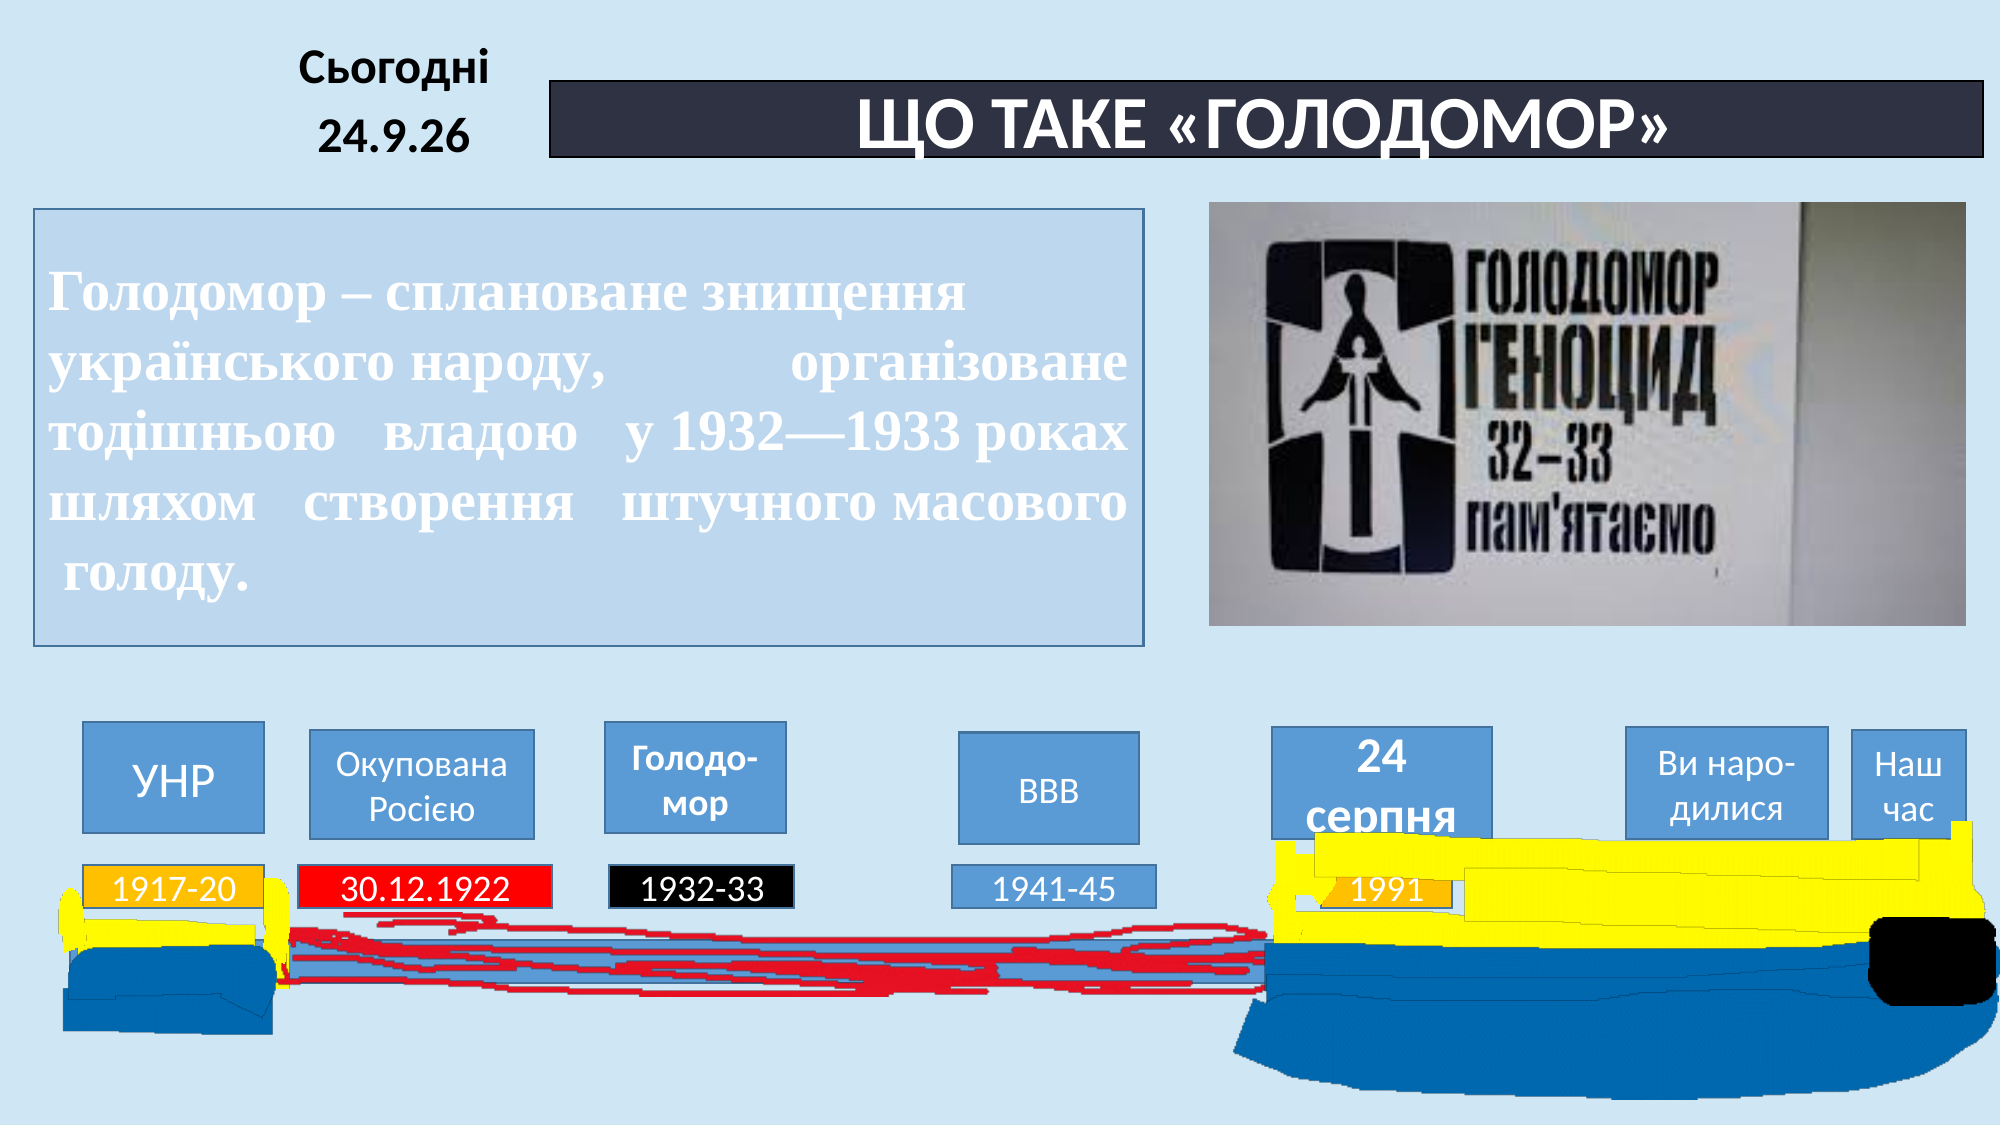

Сьогодні
ЩО ТАКЕ «ГОЛОДОМОР»
Голодомор – сплановане знищення
українського народу, організоване тодішньою владою у 1932—1933 роках шляхом створення штучного масового голоду.
УНР
Голодо-
мор
24
серпня
Ви наро-
дилися
Окупована
Росією
Наш
час
ВВВ
2014-15
2022
1917-20
30.12.1922
1932-33
1941-45
1991